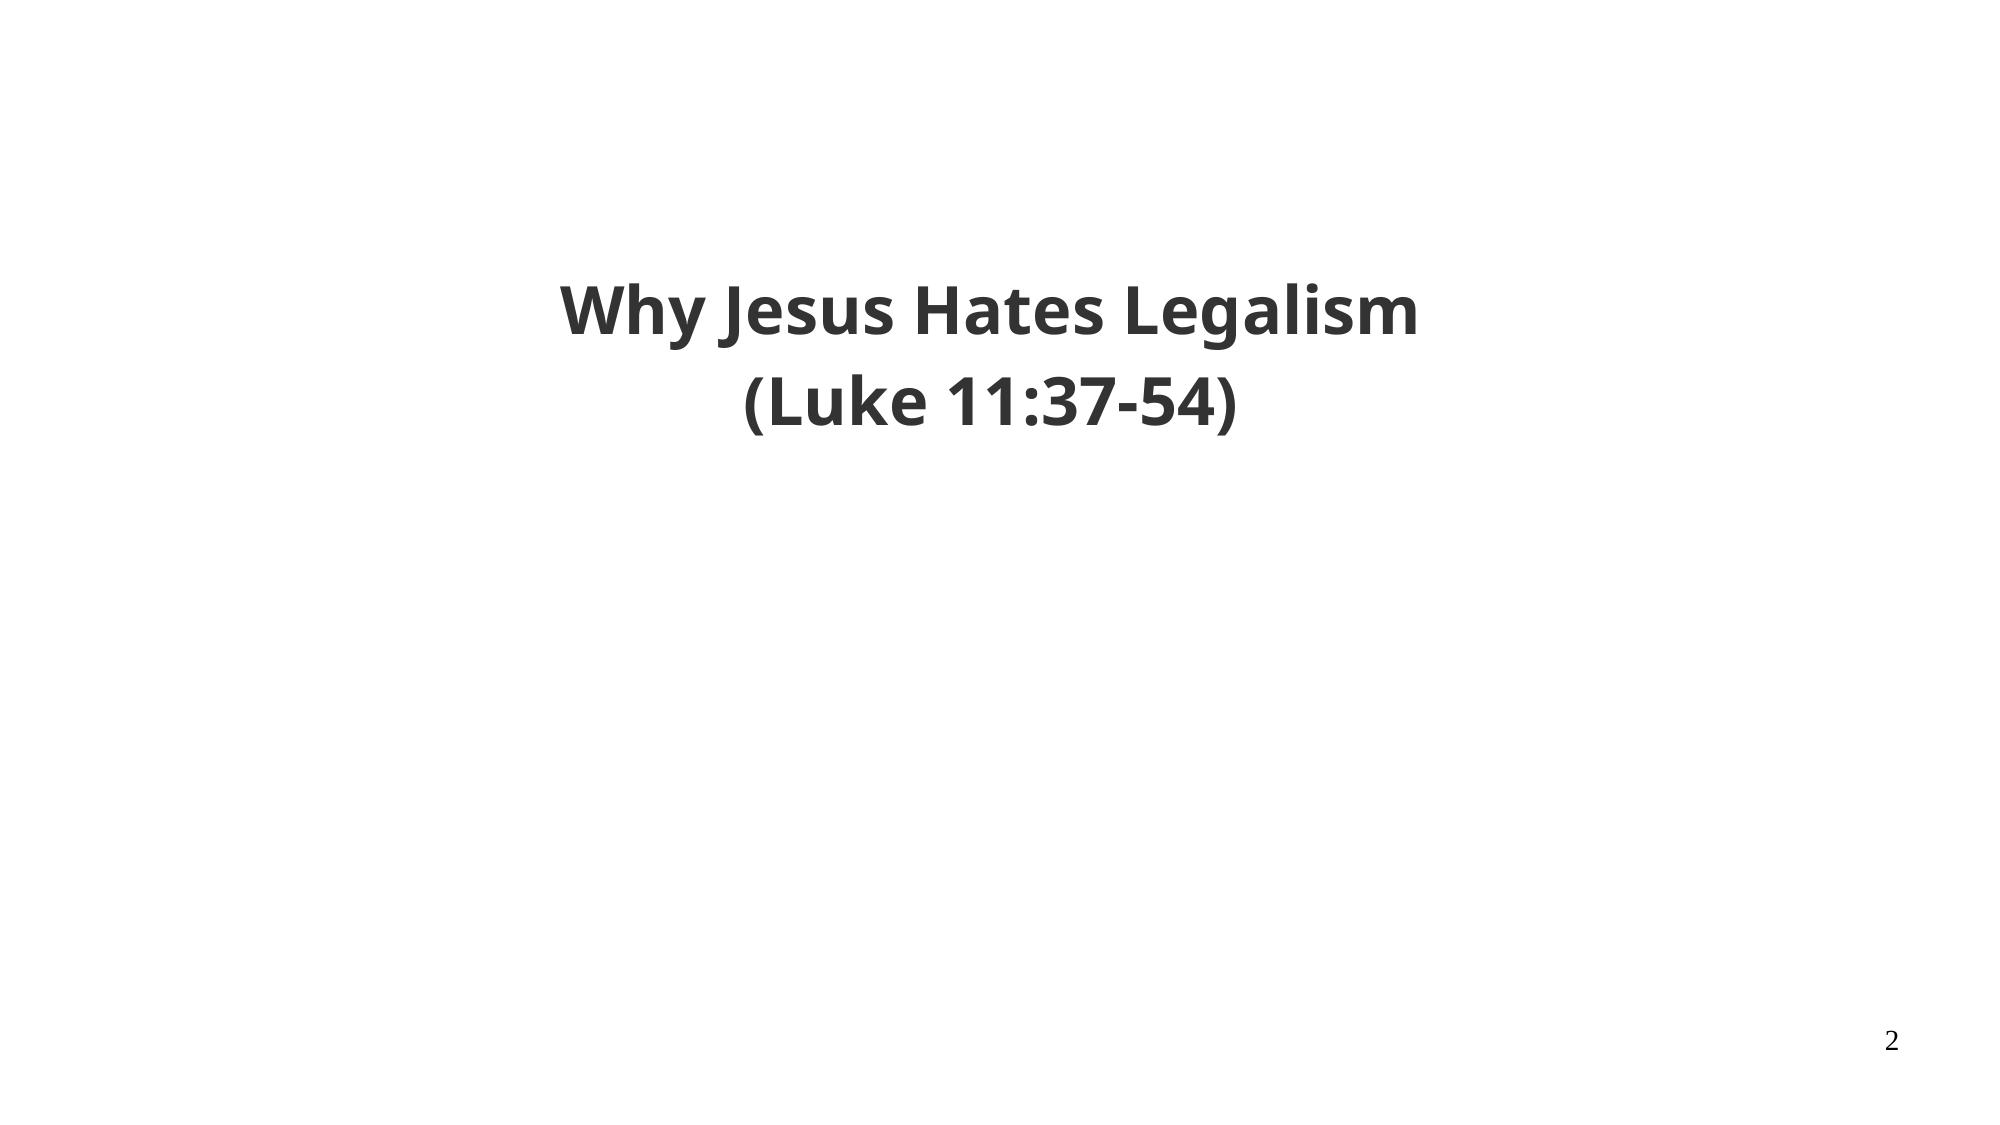

#
Why Jesus Hates Legalism
(Luke 11:37-54)
2